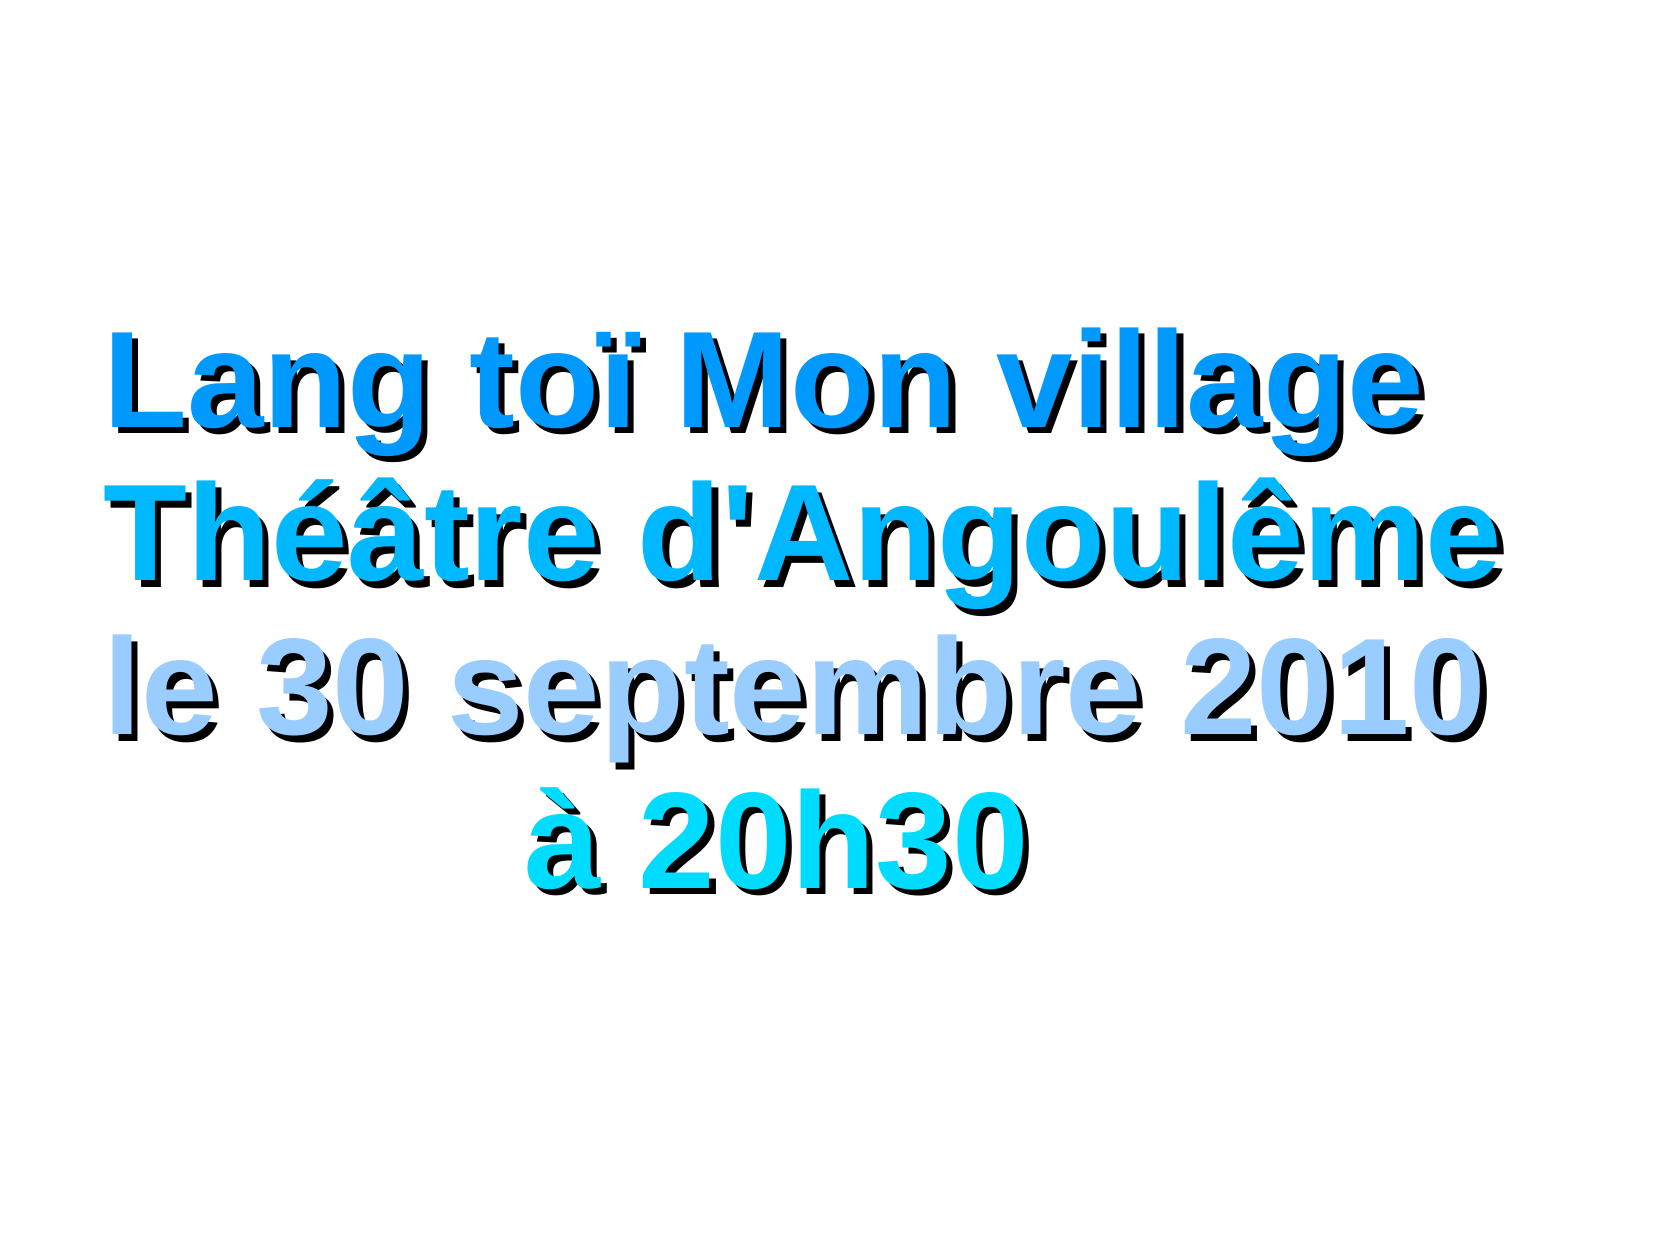

Lang toï Mon village Théâtre d'Angoulême le 30 septembre 2010
 à 20h30